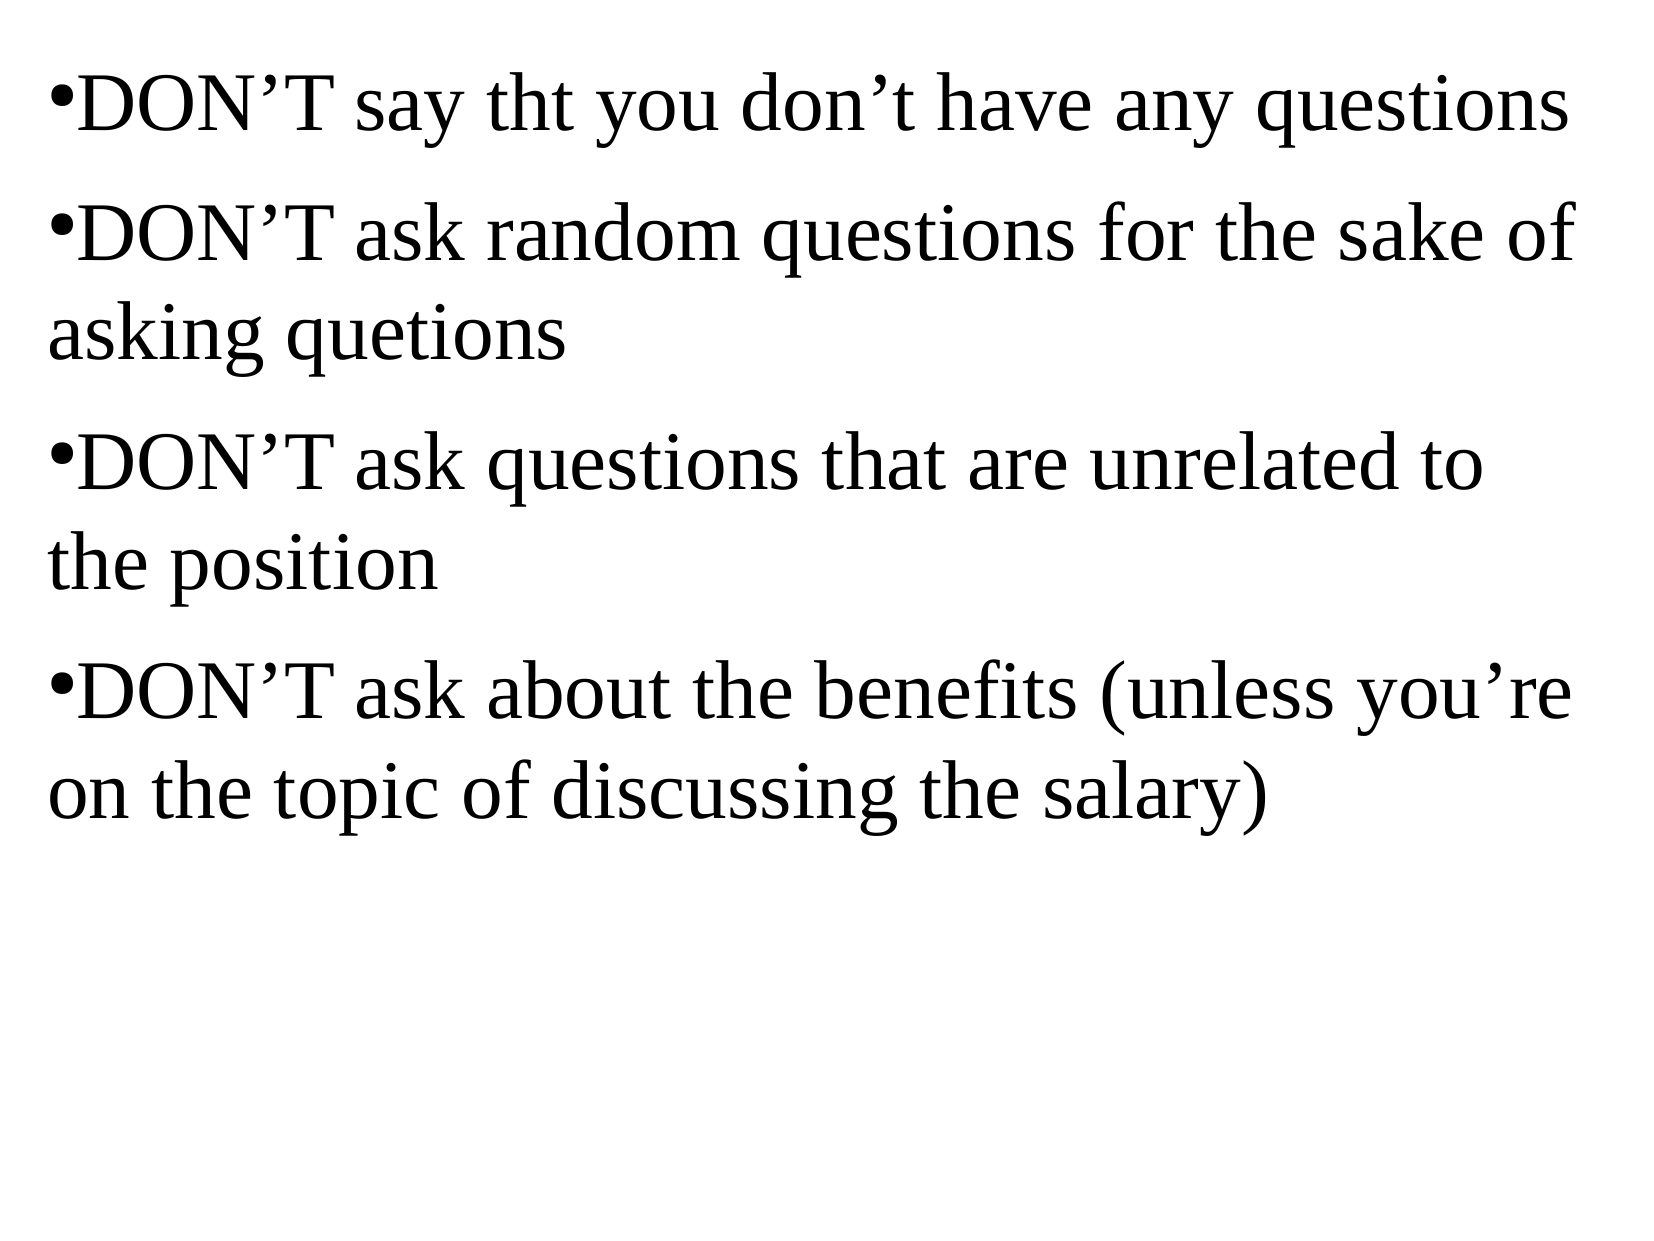

# DON’T say tht you don’t have any questions
DON’T ask random questions for the sake of asking quetions
DON’T ask questions that are unrelated to the position
DON’T ask about the benefits (unless you’re on the topic of discussing the salary)